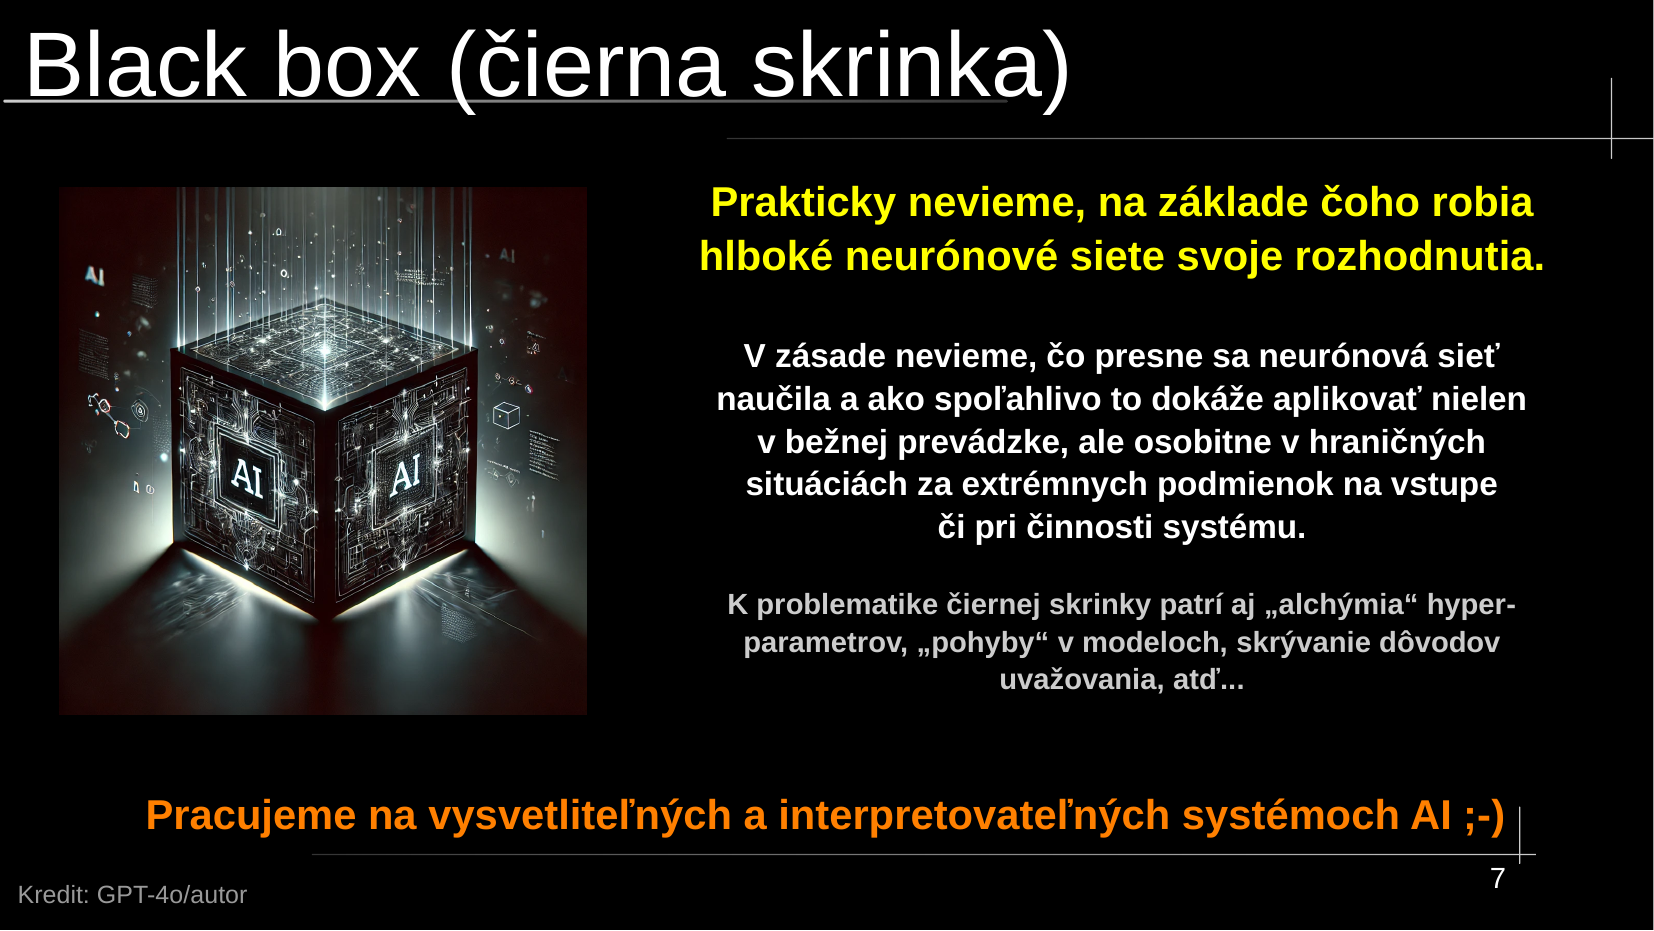

Black box (čierna skrinka)
Prakticky nevieme, na základe čoho robia hlboké neurónové siete svoje rozhodnutia.
V zásade nevieme, čo presne sa neurónová sieť naučila a ako spoľahlivo to dokáže aplikovať nielen v bežnej prevádzke, ale osobitne v hraničných situáciách za extrémnych podmienok na vstupe
či pri činnosti systému.
K problematike čiernej skrinky patrí aj „alchýmia“ hyper-parametrov, „pohyby“ v modeloch, skrývanie dôvodov uvažovania, atď...
# Pracujeme na vysvetliteľných a interpretovateľných systémoch AI ;-)
Kredit: GPT-4o/autor
7